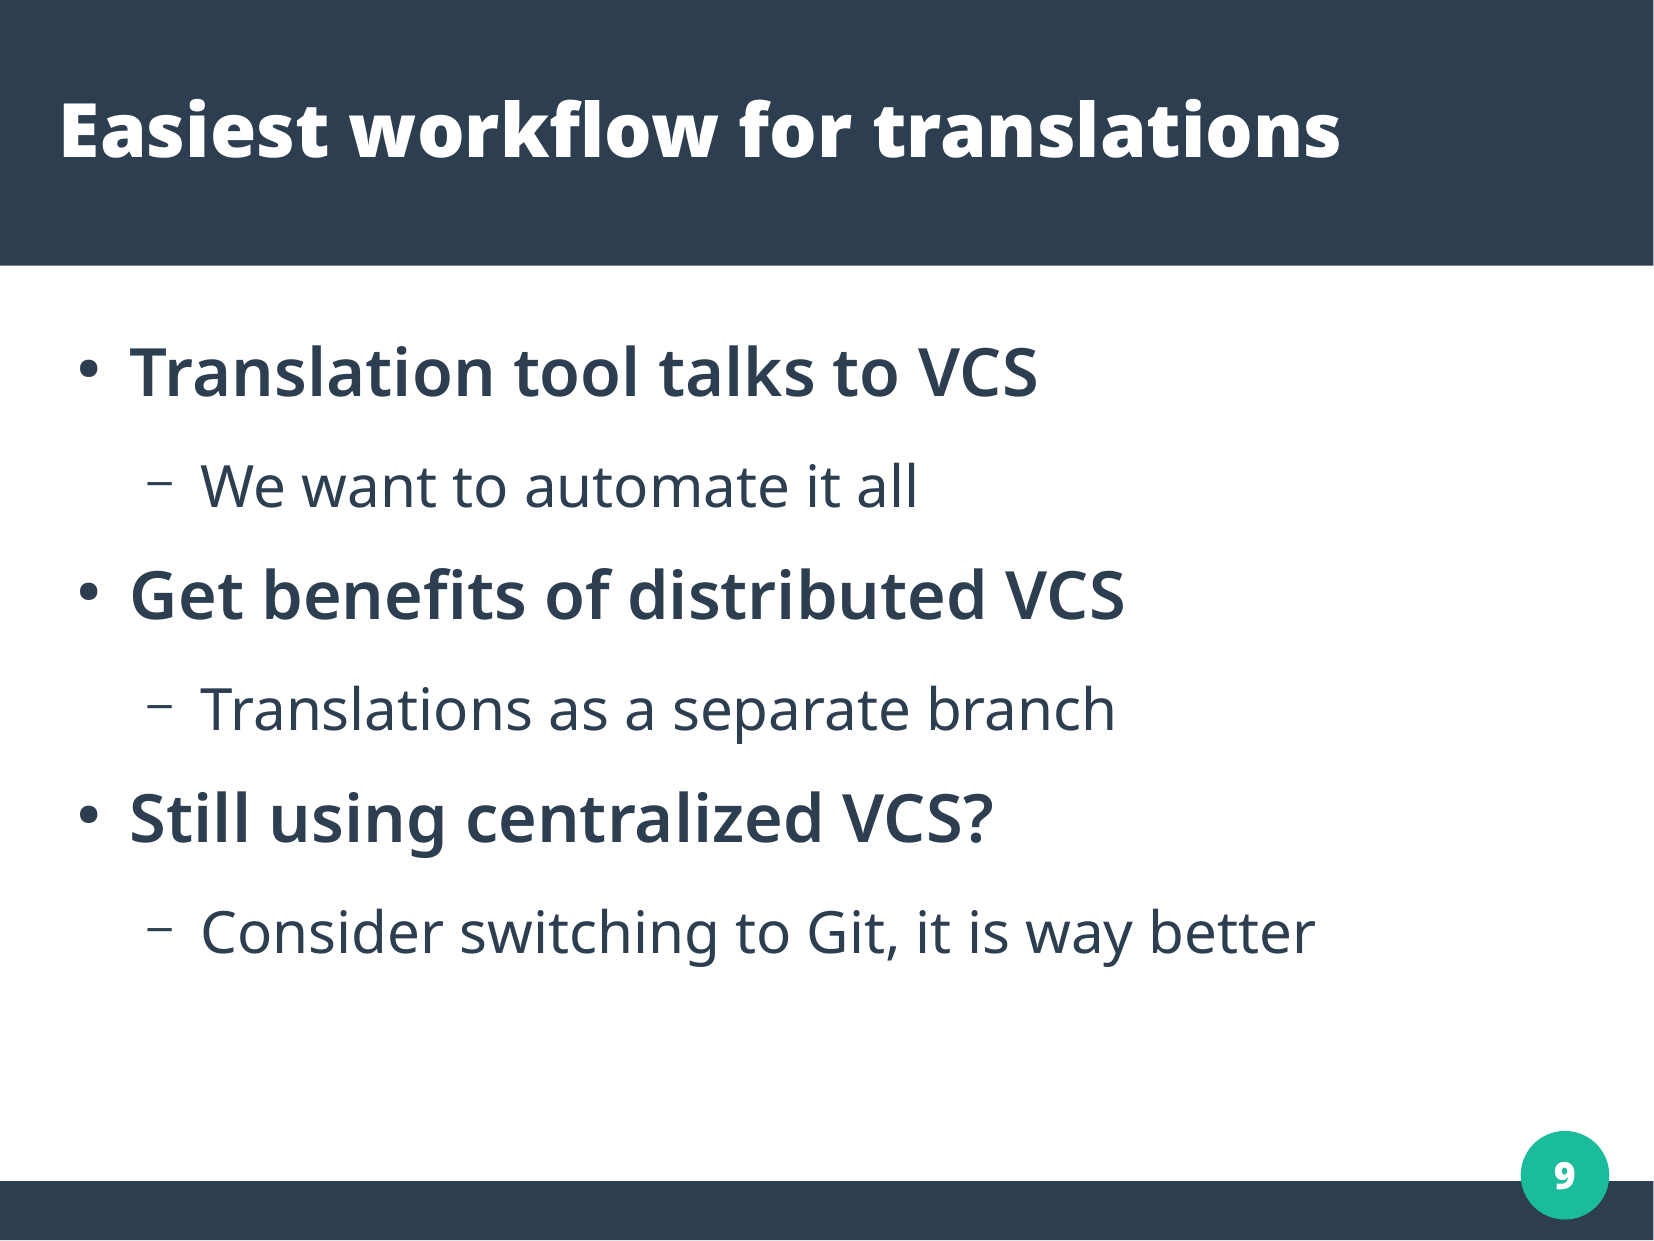

# Easiest workflow for translations
Translation tool talks to VCS
We want to automate it all
Get benefits of distributed VCS
Translations as a separate branch
Still using centralized VCS?
Consider switching to Git, it is way better
9